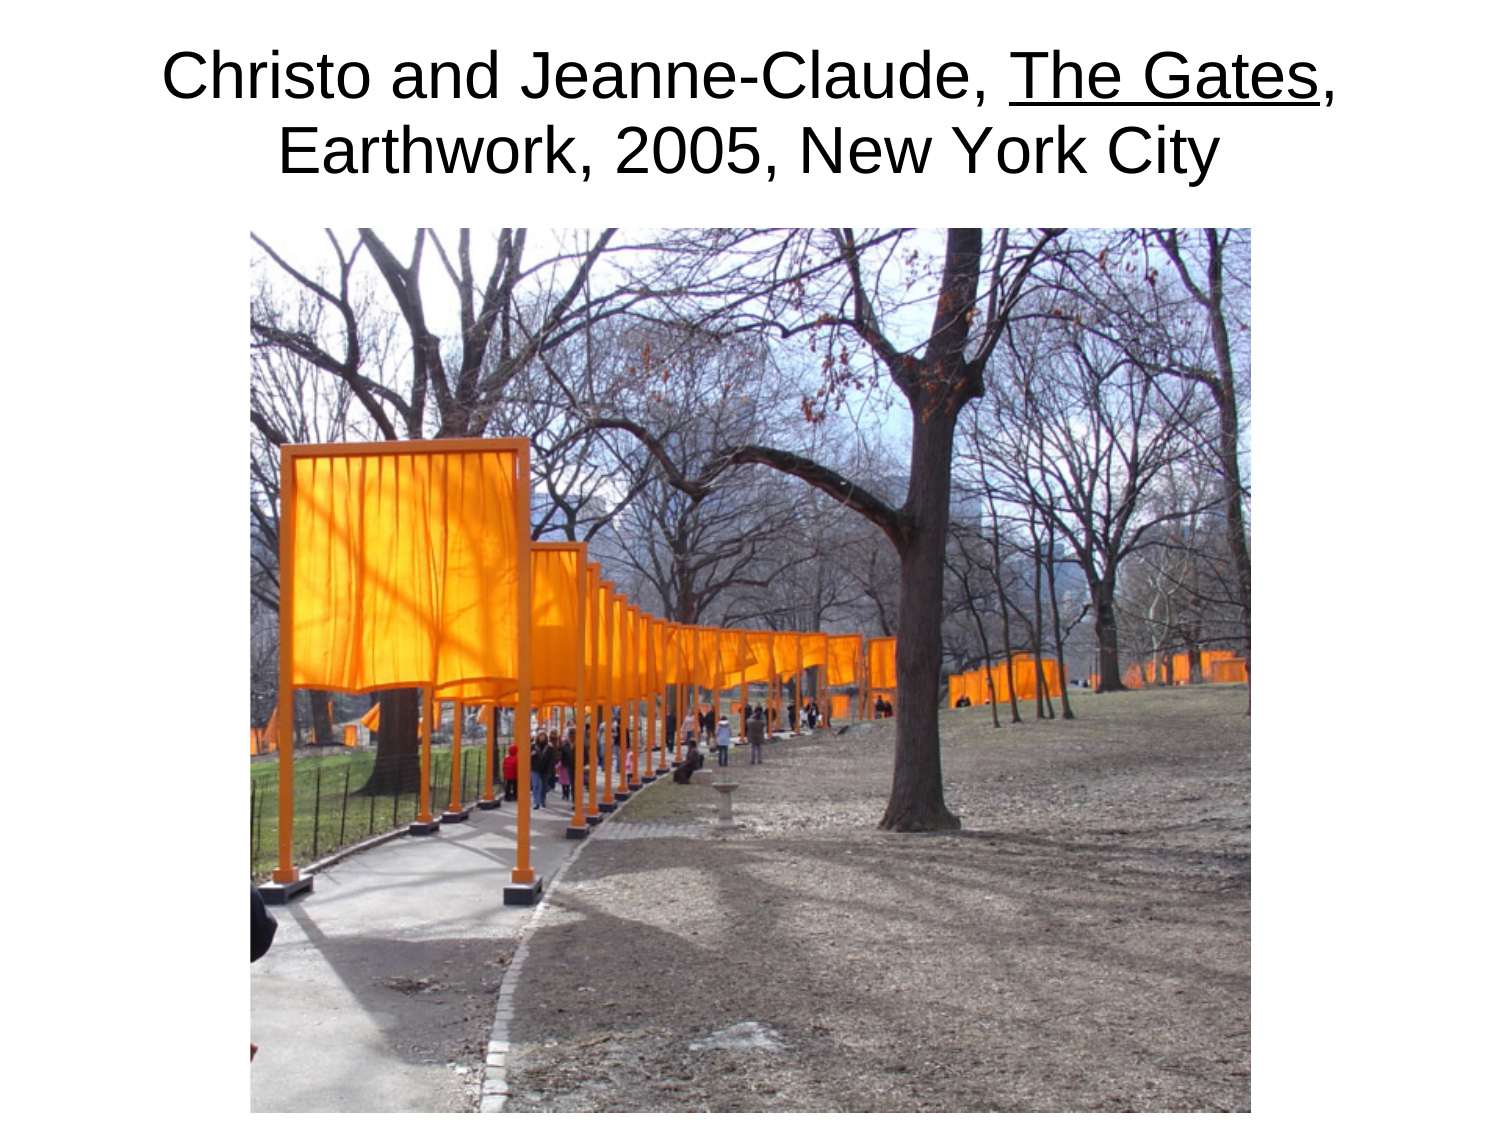

# Christo and Jeanne-Claude, The Gates, Earthwork, 2005, New York City